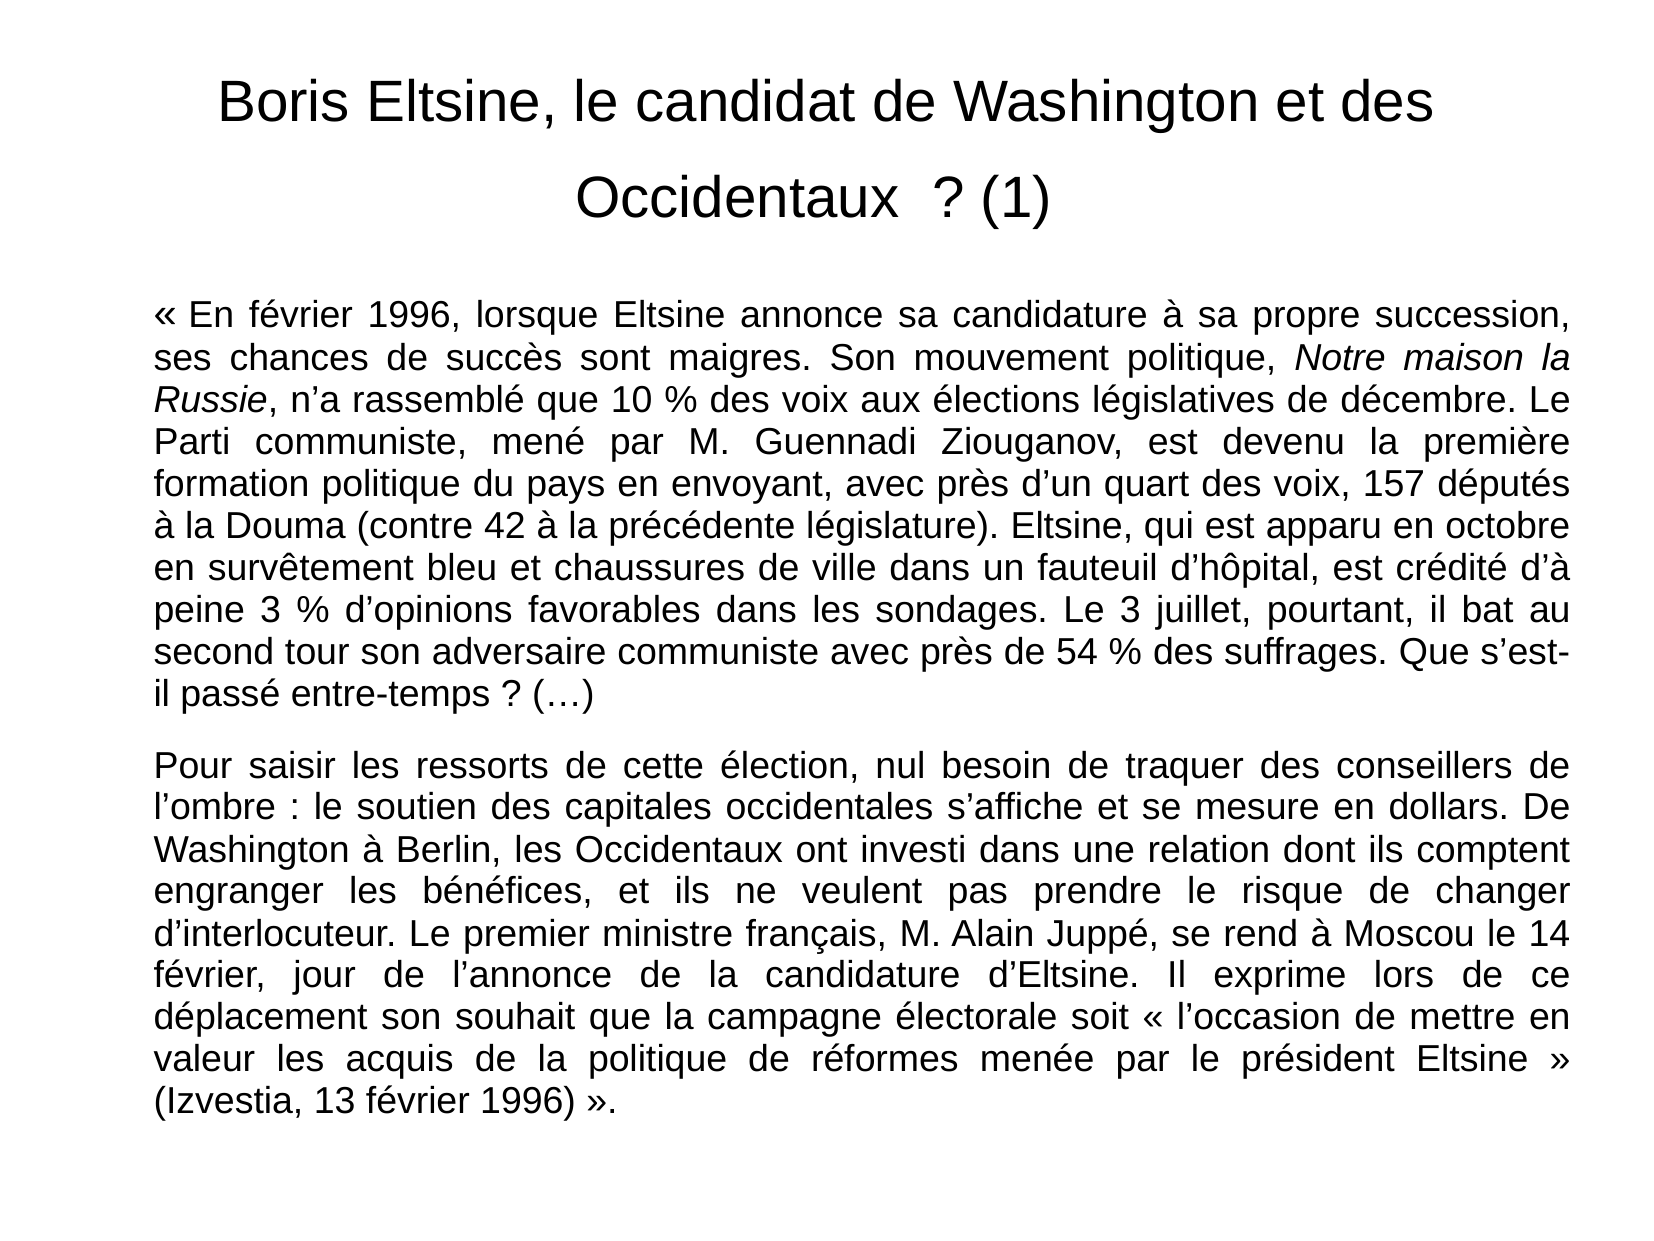

# Boris Eltsine, le candidat de Washington et des Occidentaux  ? (1)
« En février 1996, lorsque Eltsine annonce sa candidature à sa propre succession, ses chances de succès sont maigres. Son mouvement politique, Notre maison la Russie, n’a rassemblé que 10 % des voix aux élections législatives de décembre. Le Parti communiste, mené par M. Guennadi Ziouganov, est devenu la première formation politique du pays en envoyant, avec près d’un quart des voix, 157 députés à la Douma (contre 42 à la précédente législature). Eltsine, qui est apparu en octobre en survêtement bleu et chaussures de ville dans un fauteuil d’hôpital, est crédité d’à peine 3 % d’opinions favorables dans les sondages. Le 3 juillet, pourtant, il bat au second tour son adversaire communiste avec près de 54 % des suffrages. Que s’est-il passé entre-temps ? (…)
Pour saisir les ressorts de cette élection, nul besoin de traquer des conseillers de l’ombre : le soutien des capitales occidentales s’affiche et se mesure en dollars. De Washington à Berlin, les Occidentaux ont investi dans une relation dont ils comptent engranger les bénéfices, et ils ne veulent pas prendre le risque de changer d’interlocuteur. Le premier ministre français, M. Alain Juppé, se rend à Moscou le 14 février, jour de l’annonce de la candidature d’Eltsine. Il exprime lors de ce déplacement son souhait que la campagne électorale soit « l’occasion de mettre en valeur les acquis de la politique de réformes menée par le président Eltsine » (Izvestia, 13 février 1996) ».